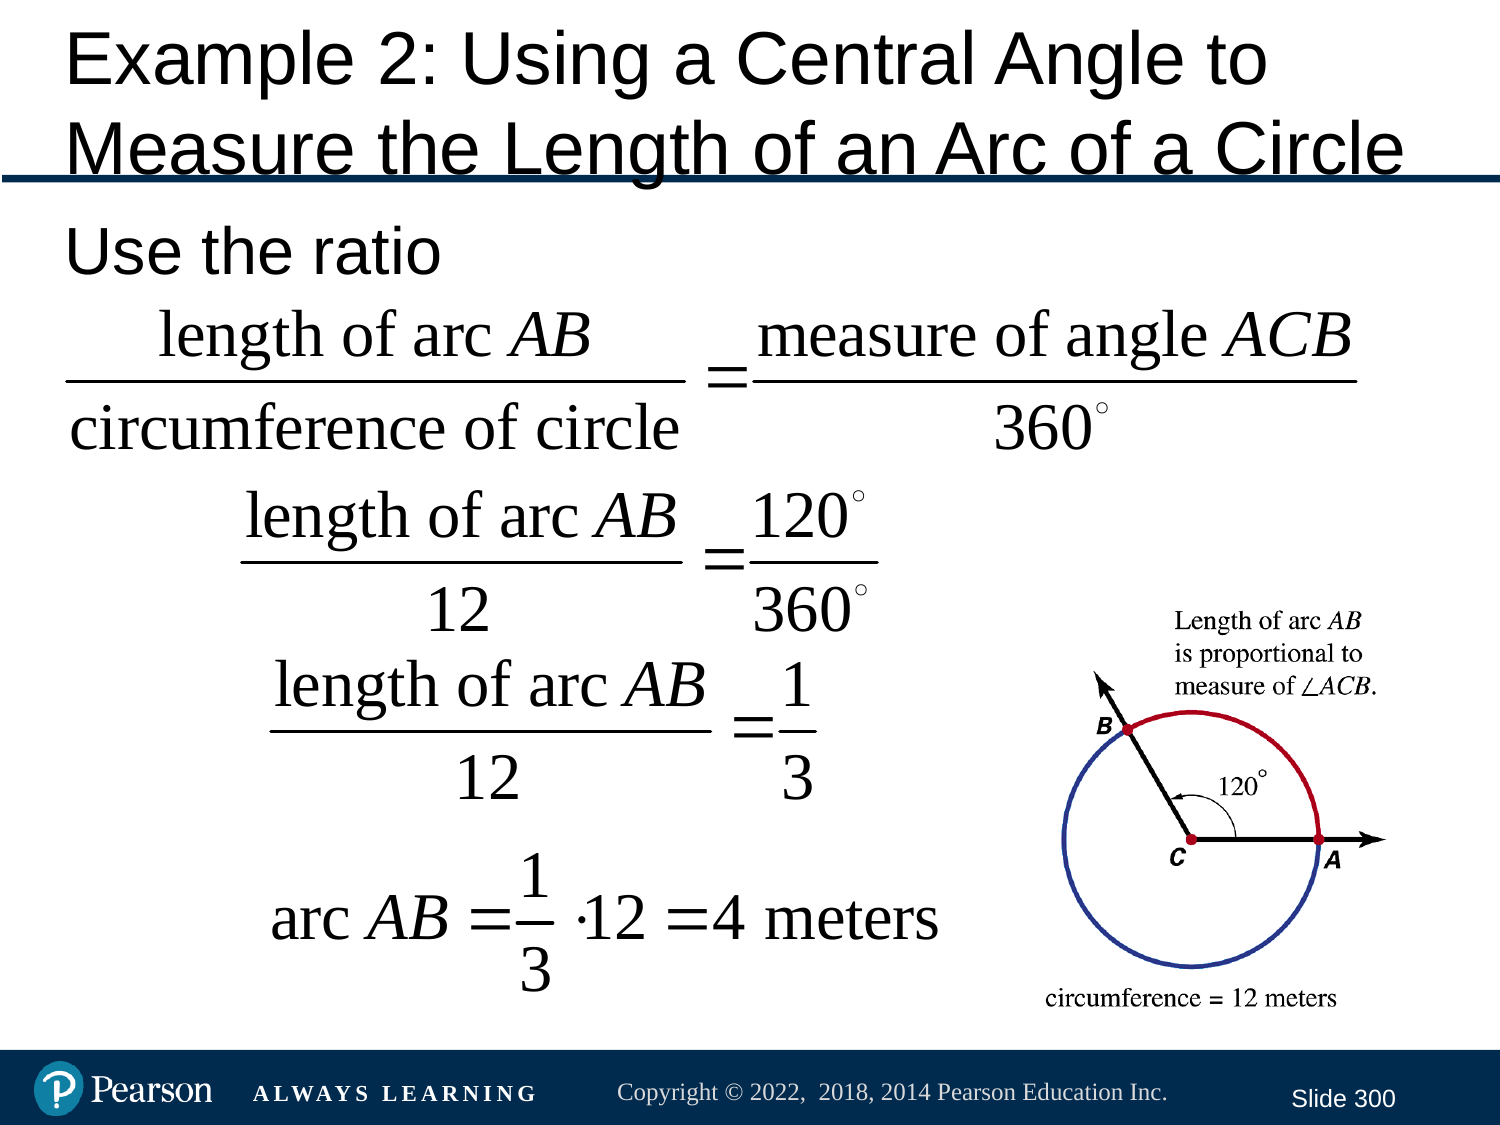

# Example 2: Using a Central Angle to Measure the Length of an Arc of a Circle
Use the ratio